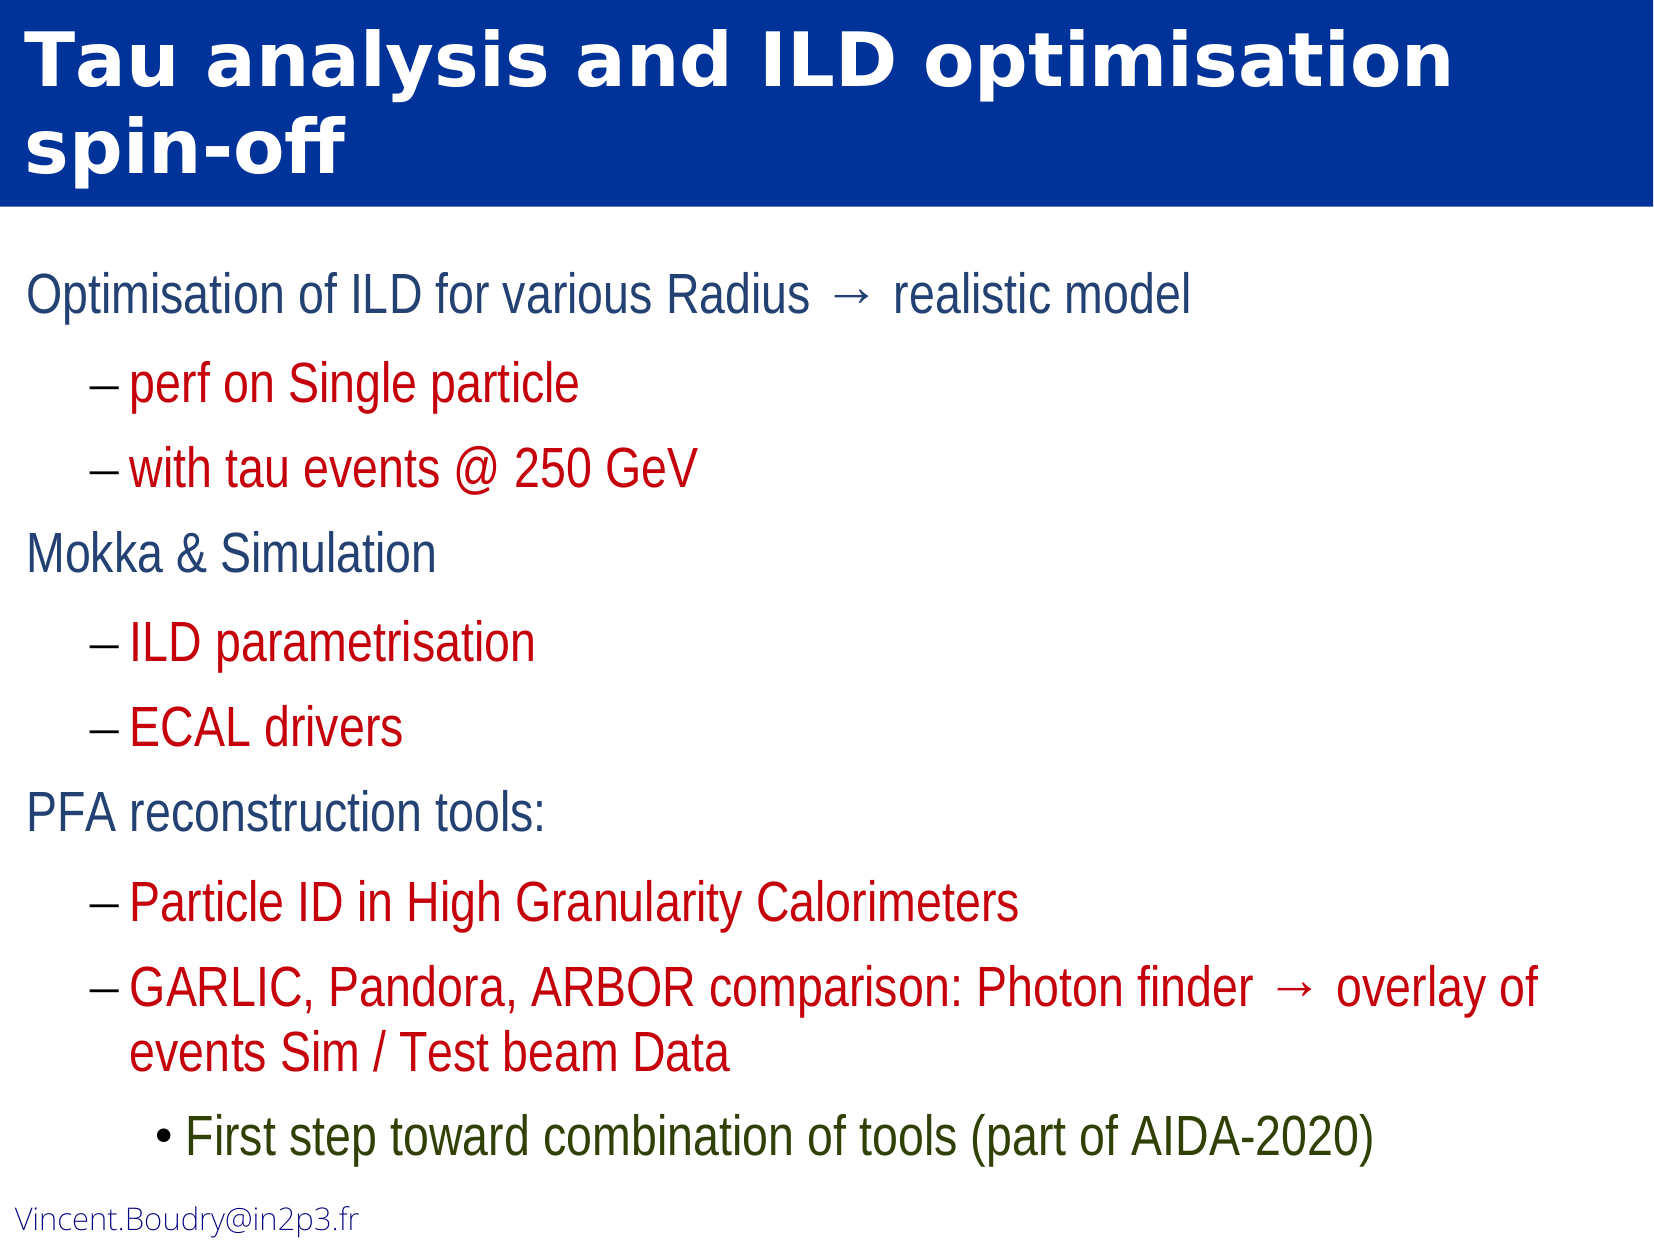

# Tau analysis and ILD optimisation spin-off
Optimisation of ILD for various Radius → realistic model
perf on Single particle
with tau events @ 250 GeV
Mokka & Simulation
ILD parametrisation
ECAL drivers
PFA reconstruction tools:
Particle ID in High Granularity Calorimeters
GARLIC, Pandora, ARBOR comparison: Photon finder → overlay of events Sim / Test beam Data
First step toward combination of tools (part of AIDA-2020)